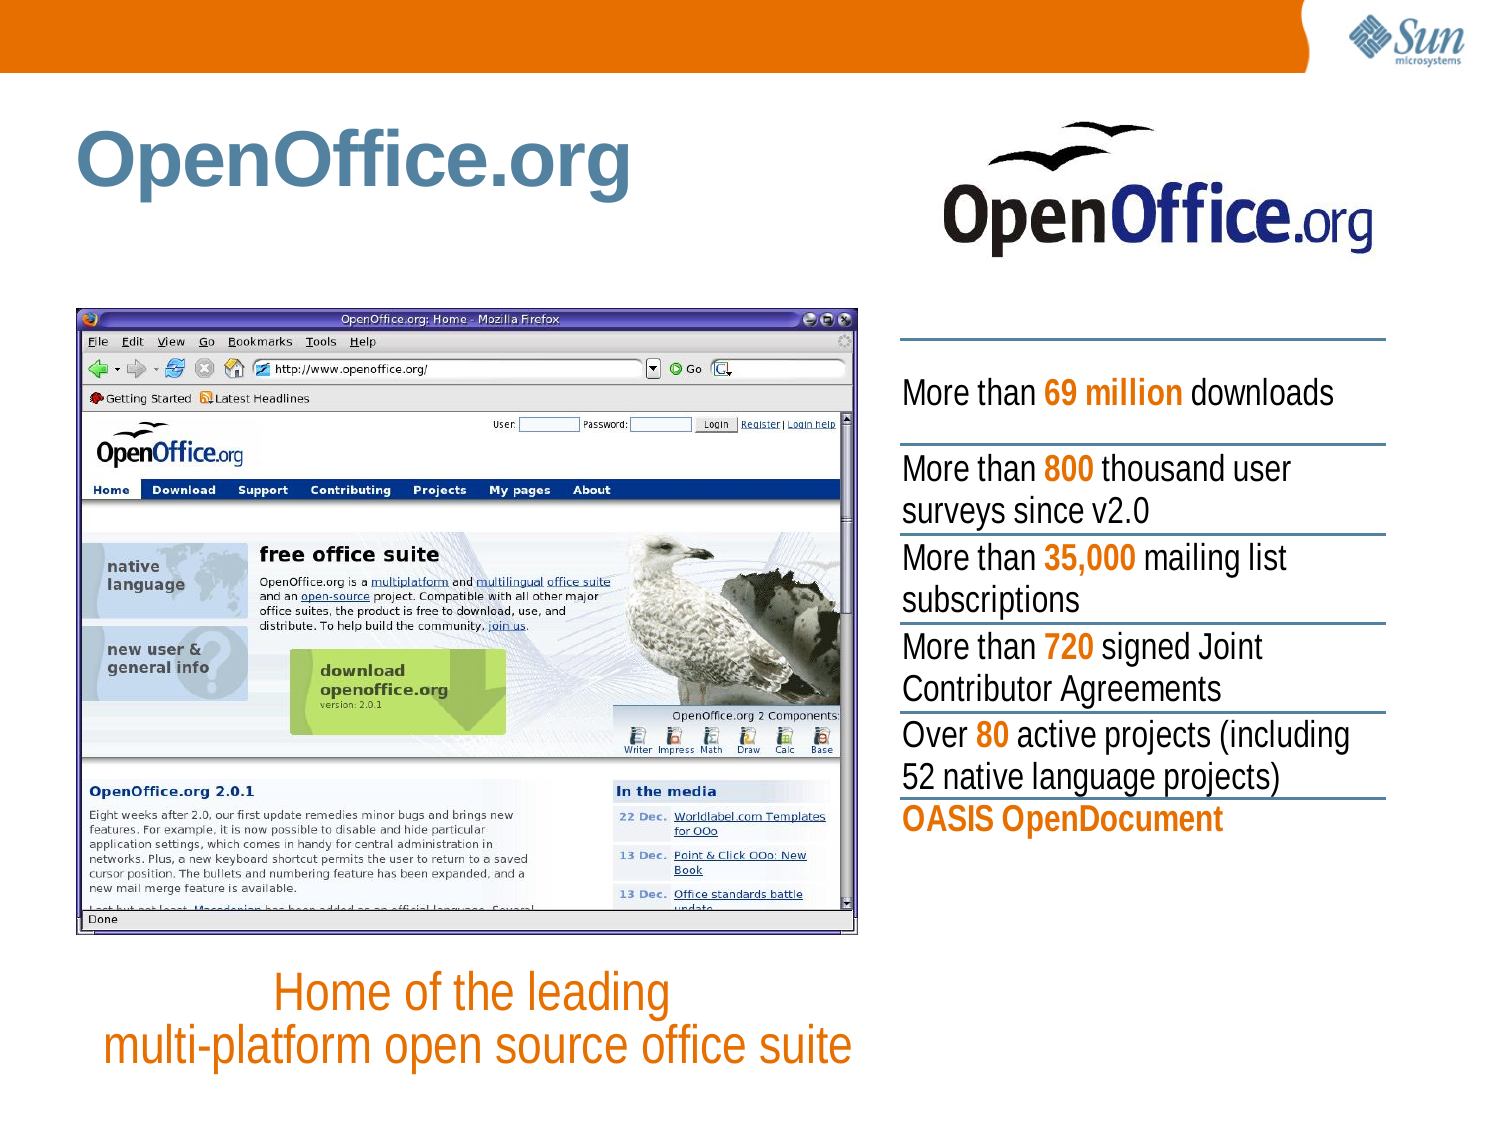

# OpenOffice.org
Home of the leading
multi-platform open source office suite